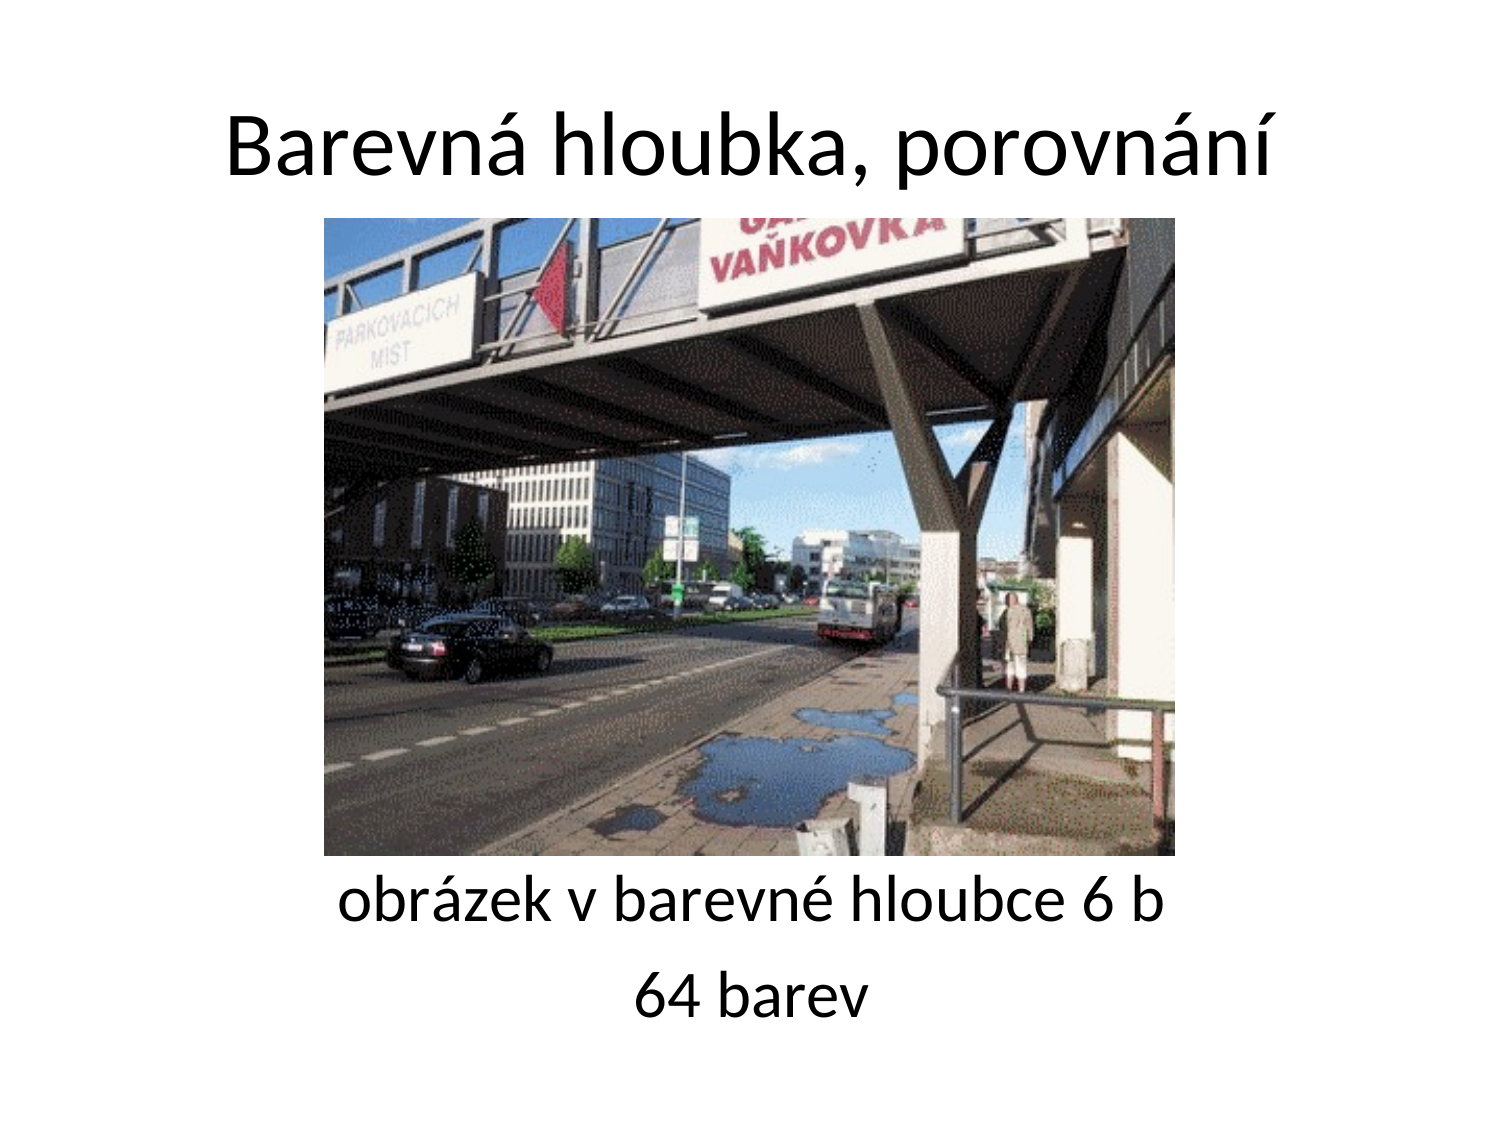

# Barevná hloubka, porovnání
obrázek v barevné hloubce 6 b
64 barev